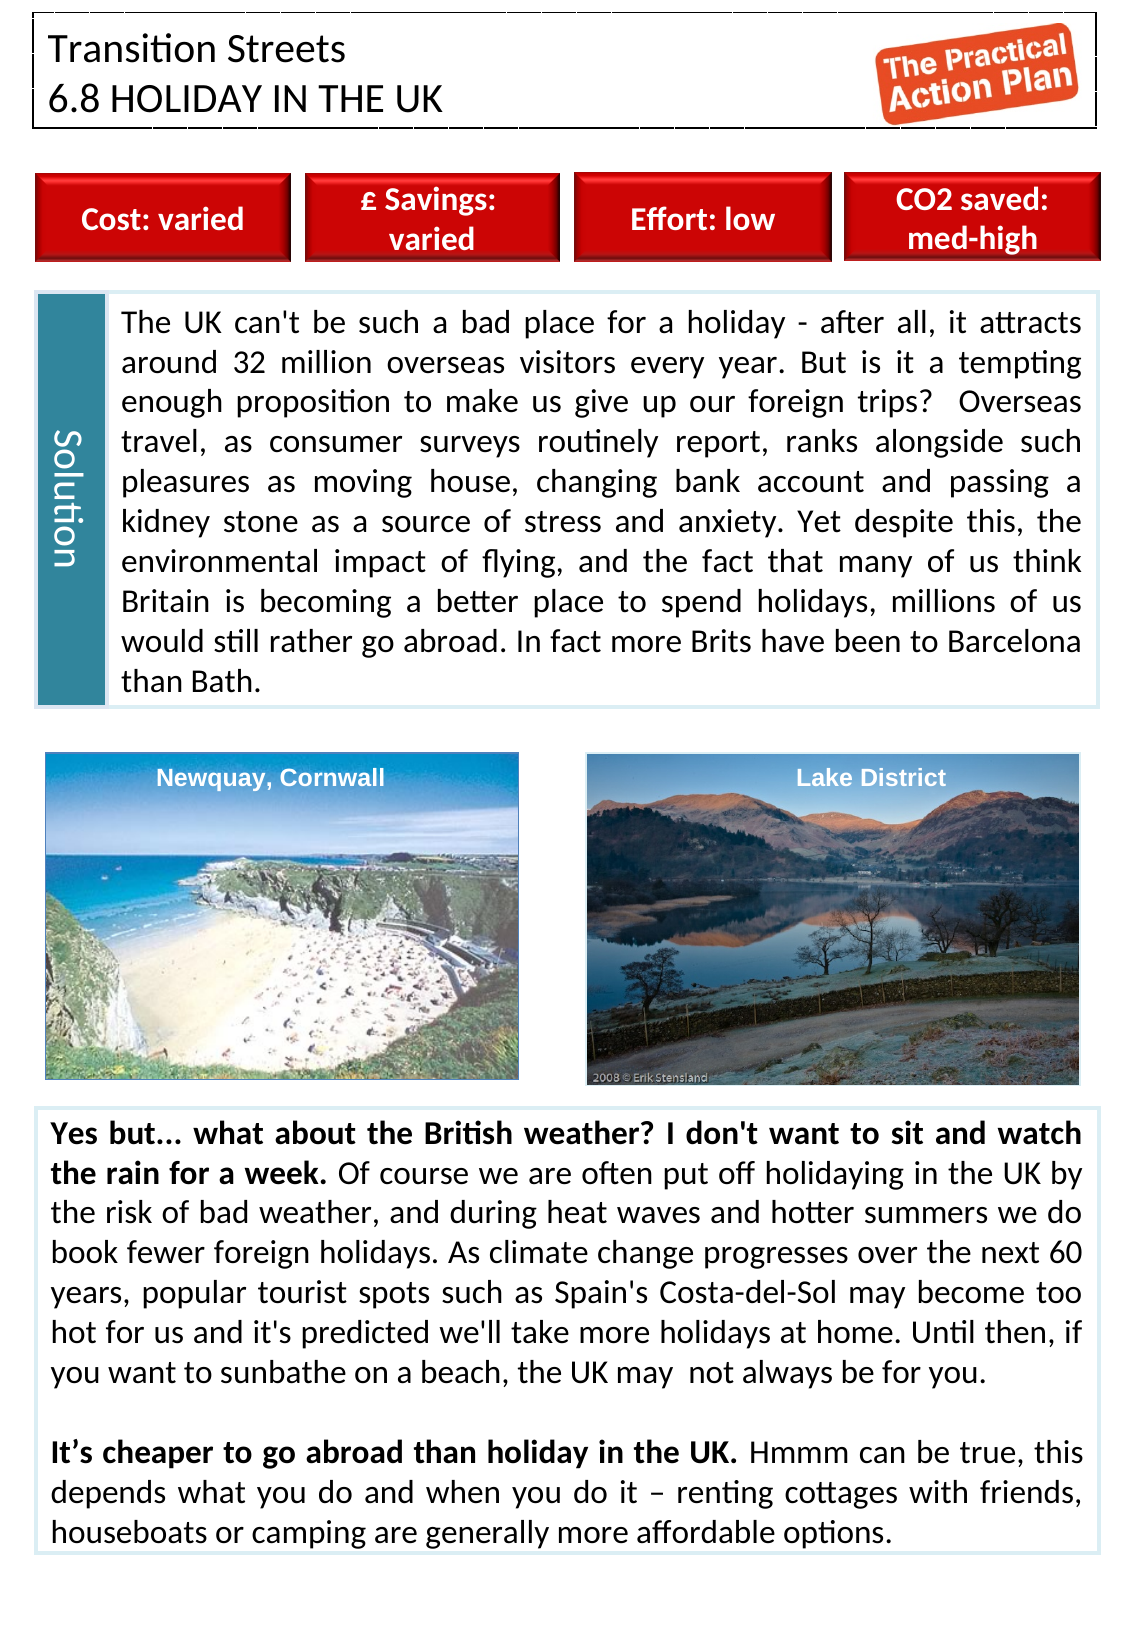

Transition Streets
6.8 HOLIDAY IN THE UK
Effort: low
CO2 saved: med-high
Cost: varied
£ Savings: varied
Solution
The UK can't be such a bad place for a holiday - after all, it attracts around 32 million overseas visitors every year. But is it a tempting enough proposition to make us give up our foreign trips? Overseas travel, as consumer surveys routinely report, ranks alongside such pleasures as moving house, changing bank account and passing a kidney stone as a source of stress and anxiety. Yet despite this, the environmental impact of flying, and the fact that many of us think Britain is becoming a better place to spend holidays, millions of us would still rather go abroad. In fact more Brits have been to Barcelona than Bath.
Newquay, Cornwall
Lake District
Yes but... what about the British weather? I don't want to sit and watch the rain for a week. Of course we are often put off holidaying in the UK by the risk of bad weather, and during heat waves and hotter summers we do book fewer foreign holidays. As climate change progresses over the next 60 years, popular tourist spots such as Spain's Costa-del-Sol may become too hot for us and it's predicted we'll take more holidays at home. Until then, if you want to sunbathe on a beach, the UK may not always be for you.
It’s cheaper to go abroad than holiday in the UK. Hmmm can be true, this depends what you do and when you do it – renting cottages with friends, houseboats or camping are generally more affordable options.